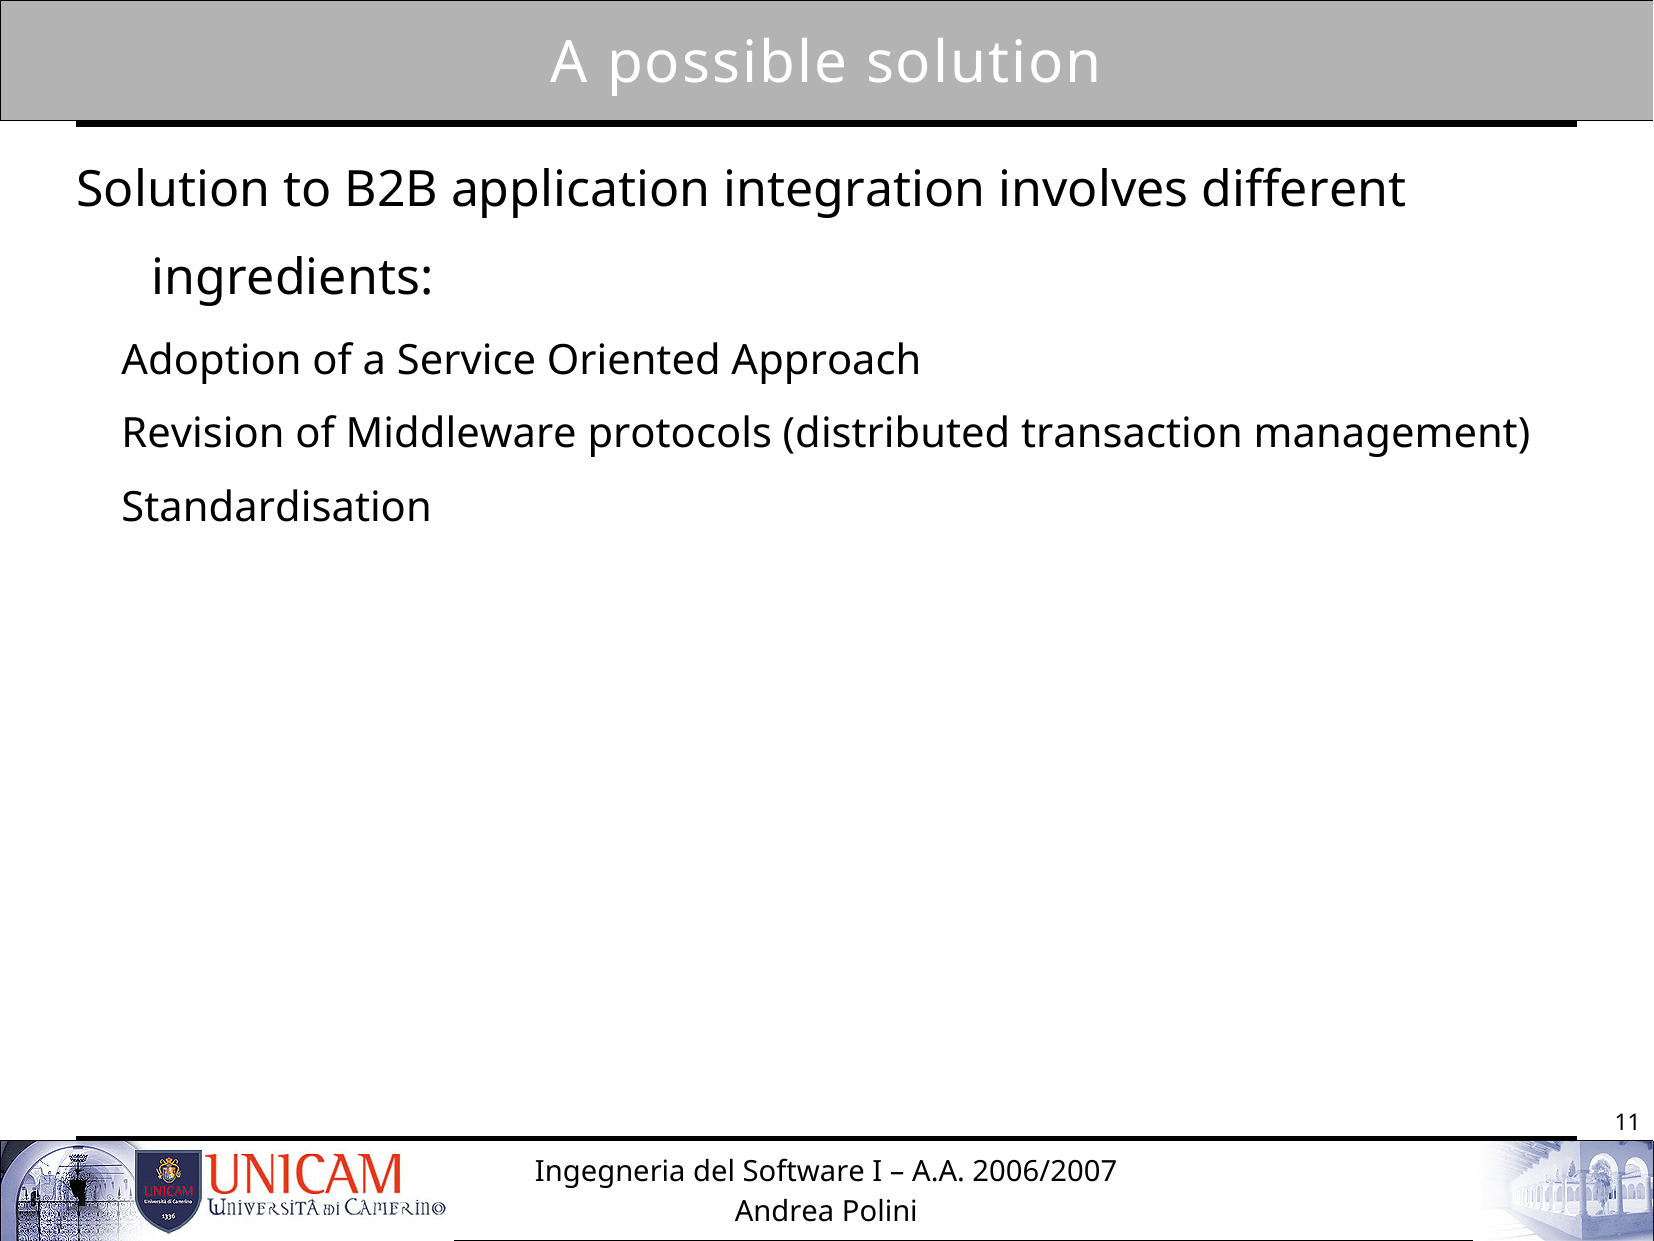

# A possible solution
Solution to B2B application integration involves different ingredients:
Adoption of a Service Oriented Approach
Revision of Middleware protocols (distributed transaction management)
Standardisation
11